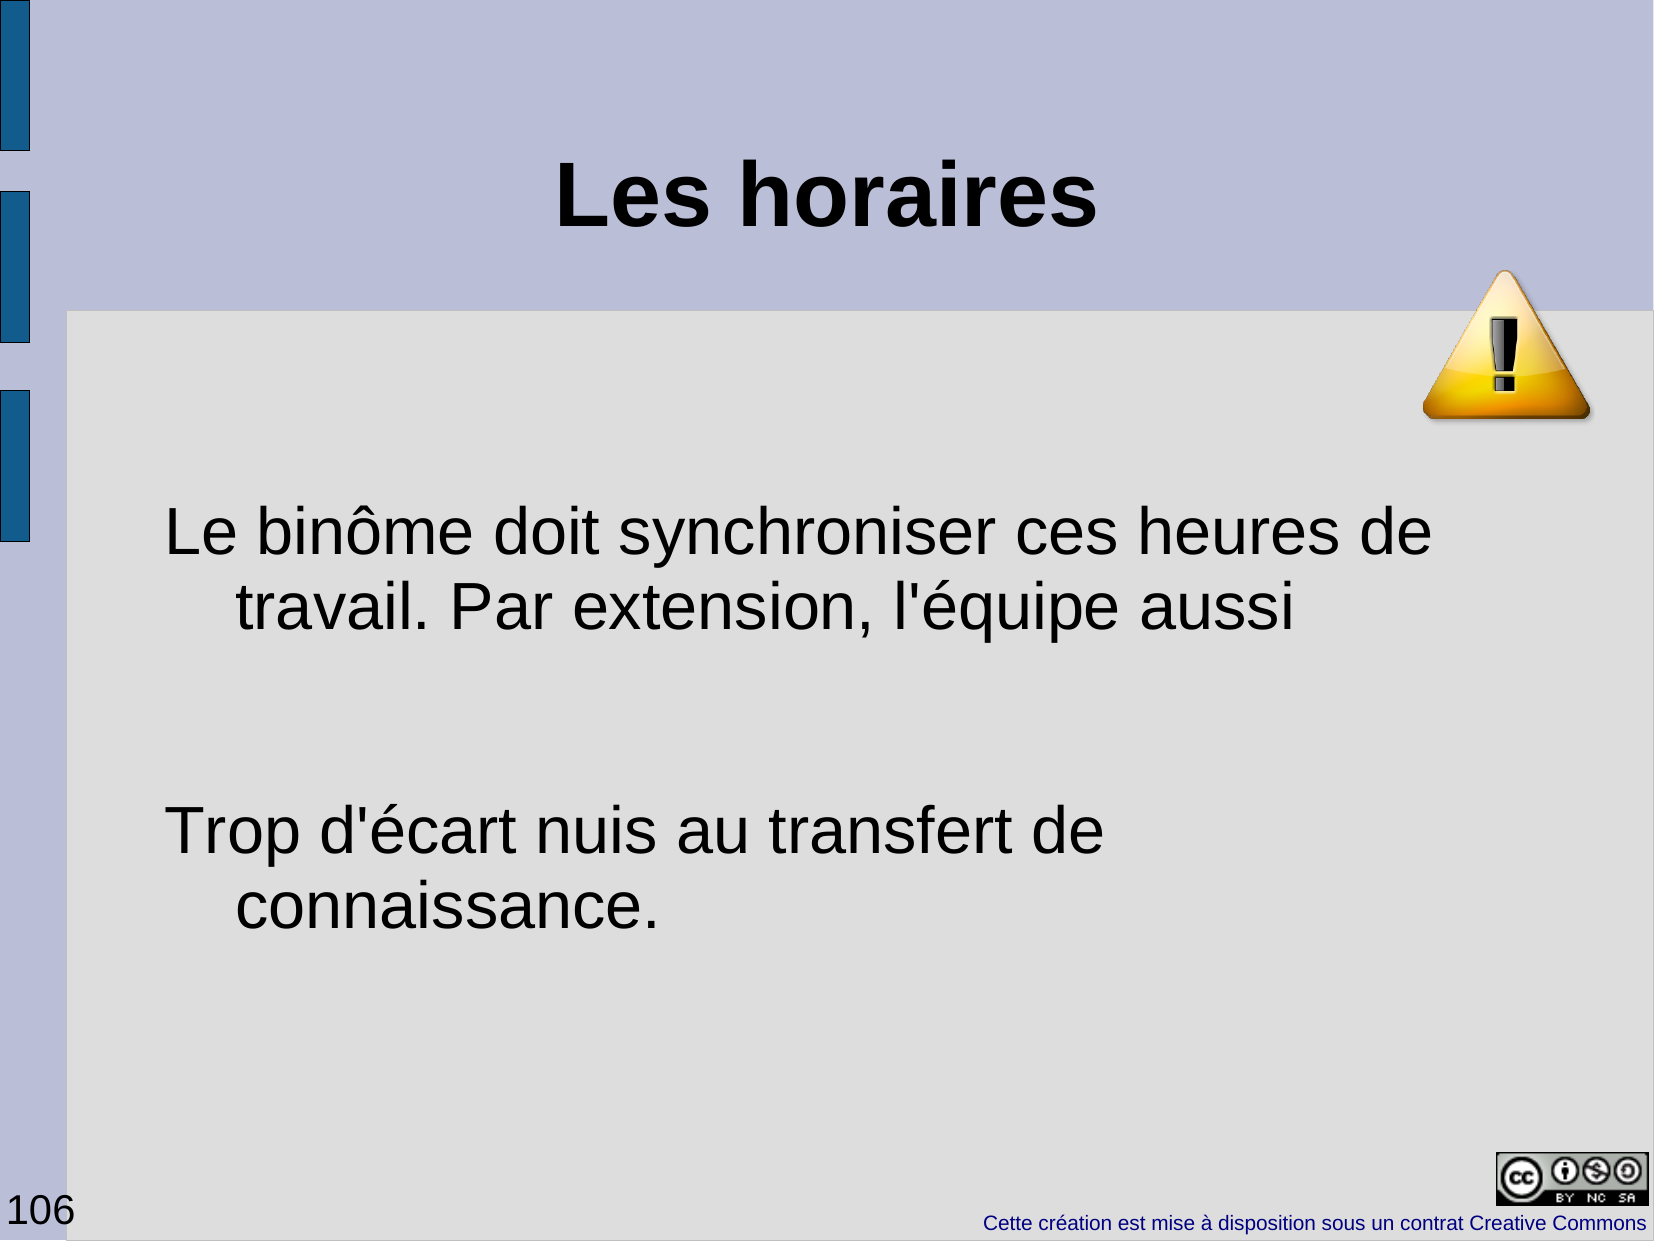

# Les horaires
Le binôme doit synchroniser ces heures de travail. Par extension, l'équipe aussi
Trop d'écart nuis au transfert de connaissance.